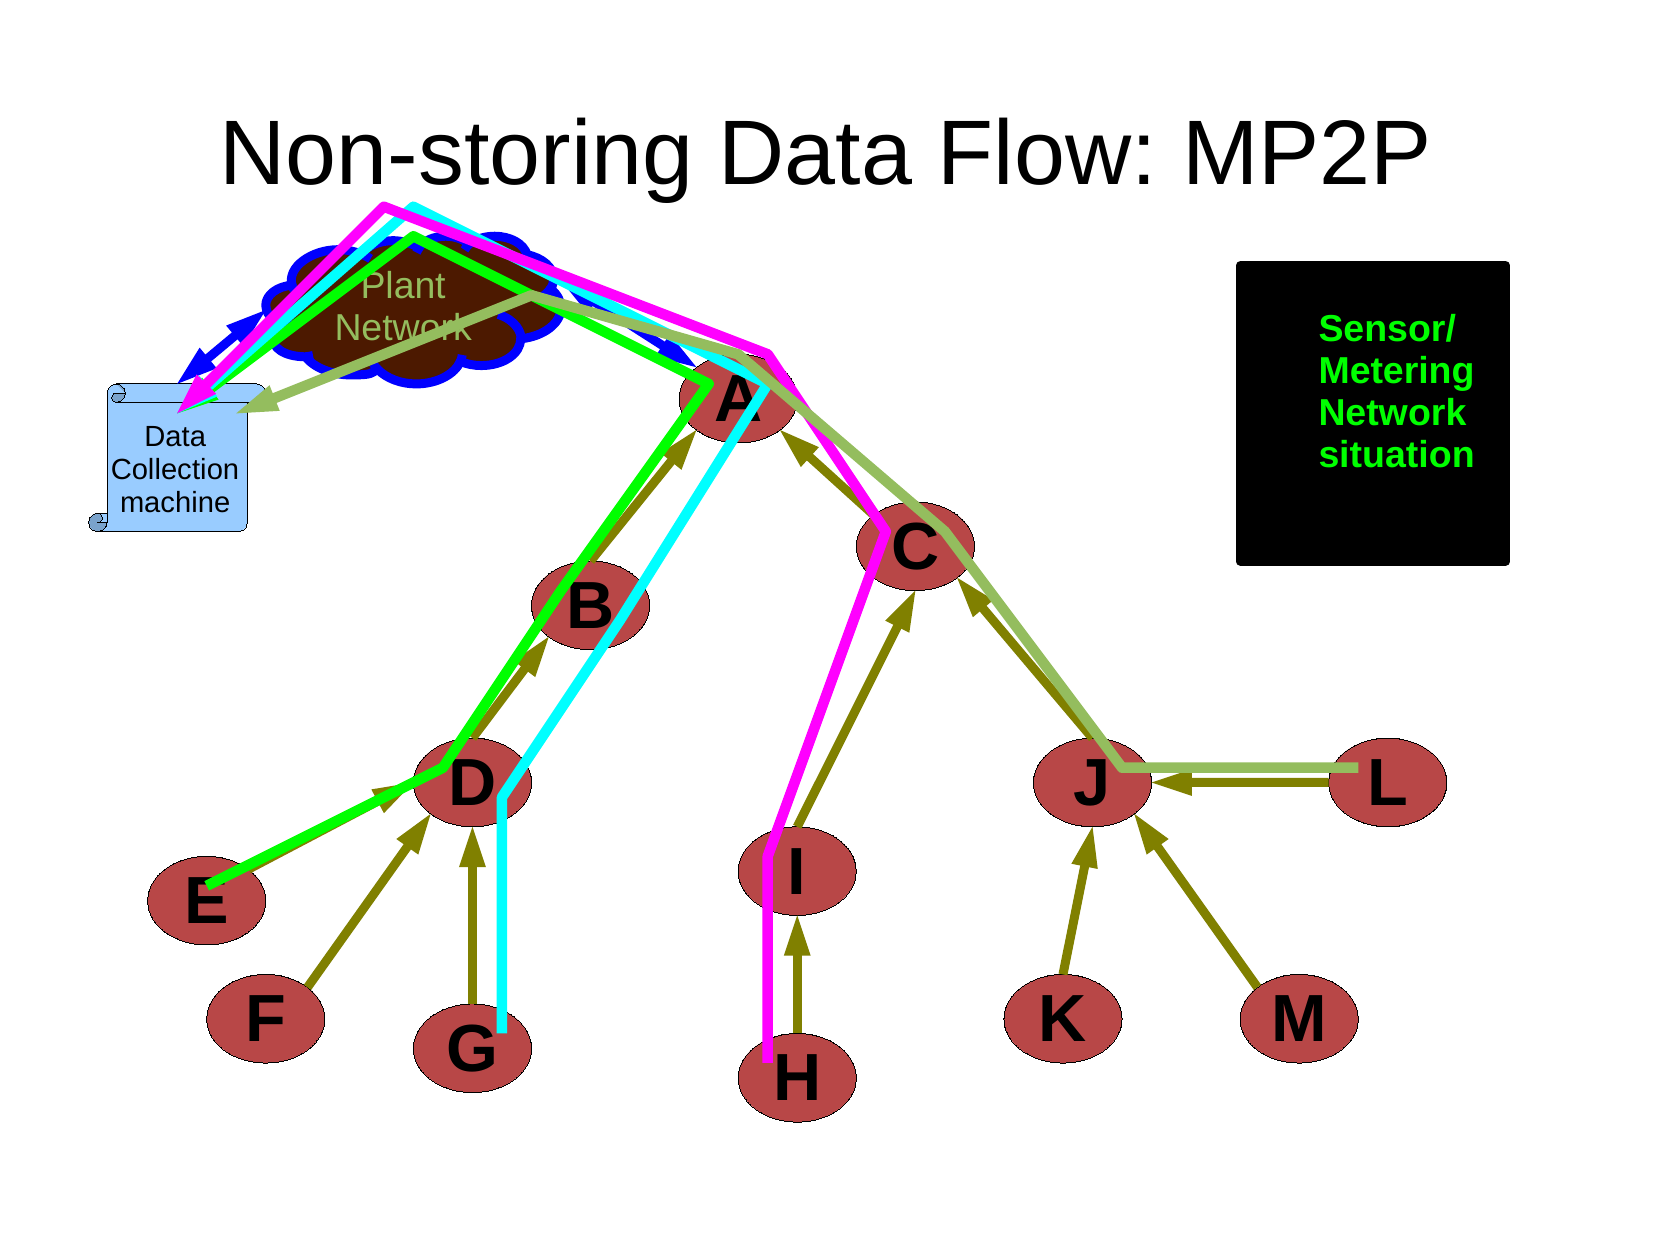

# Non-storing Data Flow: MP2P
Plant
Network
Sensor/
Metering
Network
situation
A
Data
Collection
machine
C
B
D
L
J
A
I
E
F
K
M
G
H